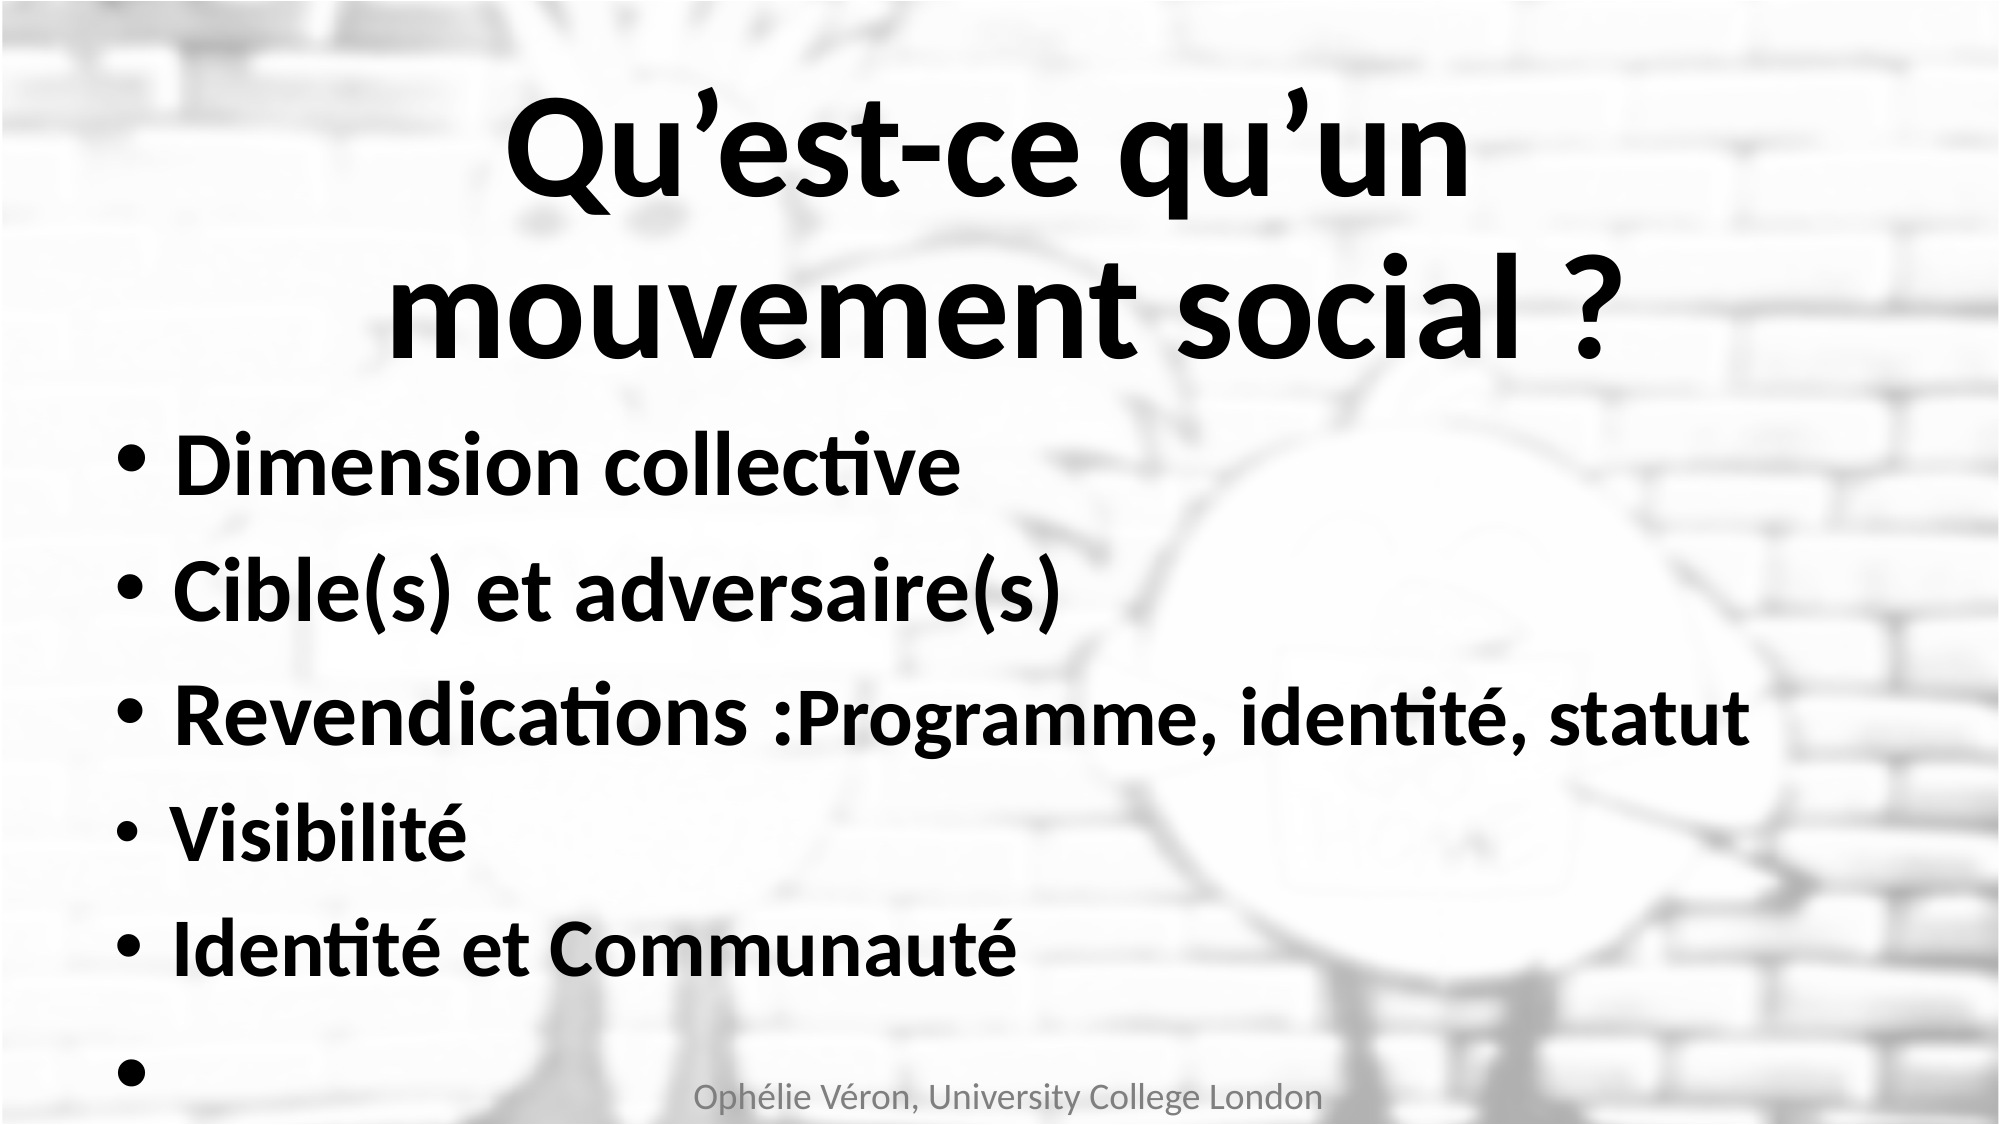

# Qu’est-ce qu’un mouvement social ?
 Dimension collective
 Cible(s) et adversaire(s)
 Revendications :Programme, identité, statut
 Visibilité
 Identité et Communauté
Ophélie Véron, University College London